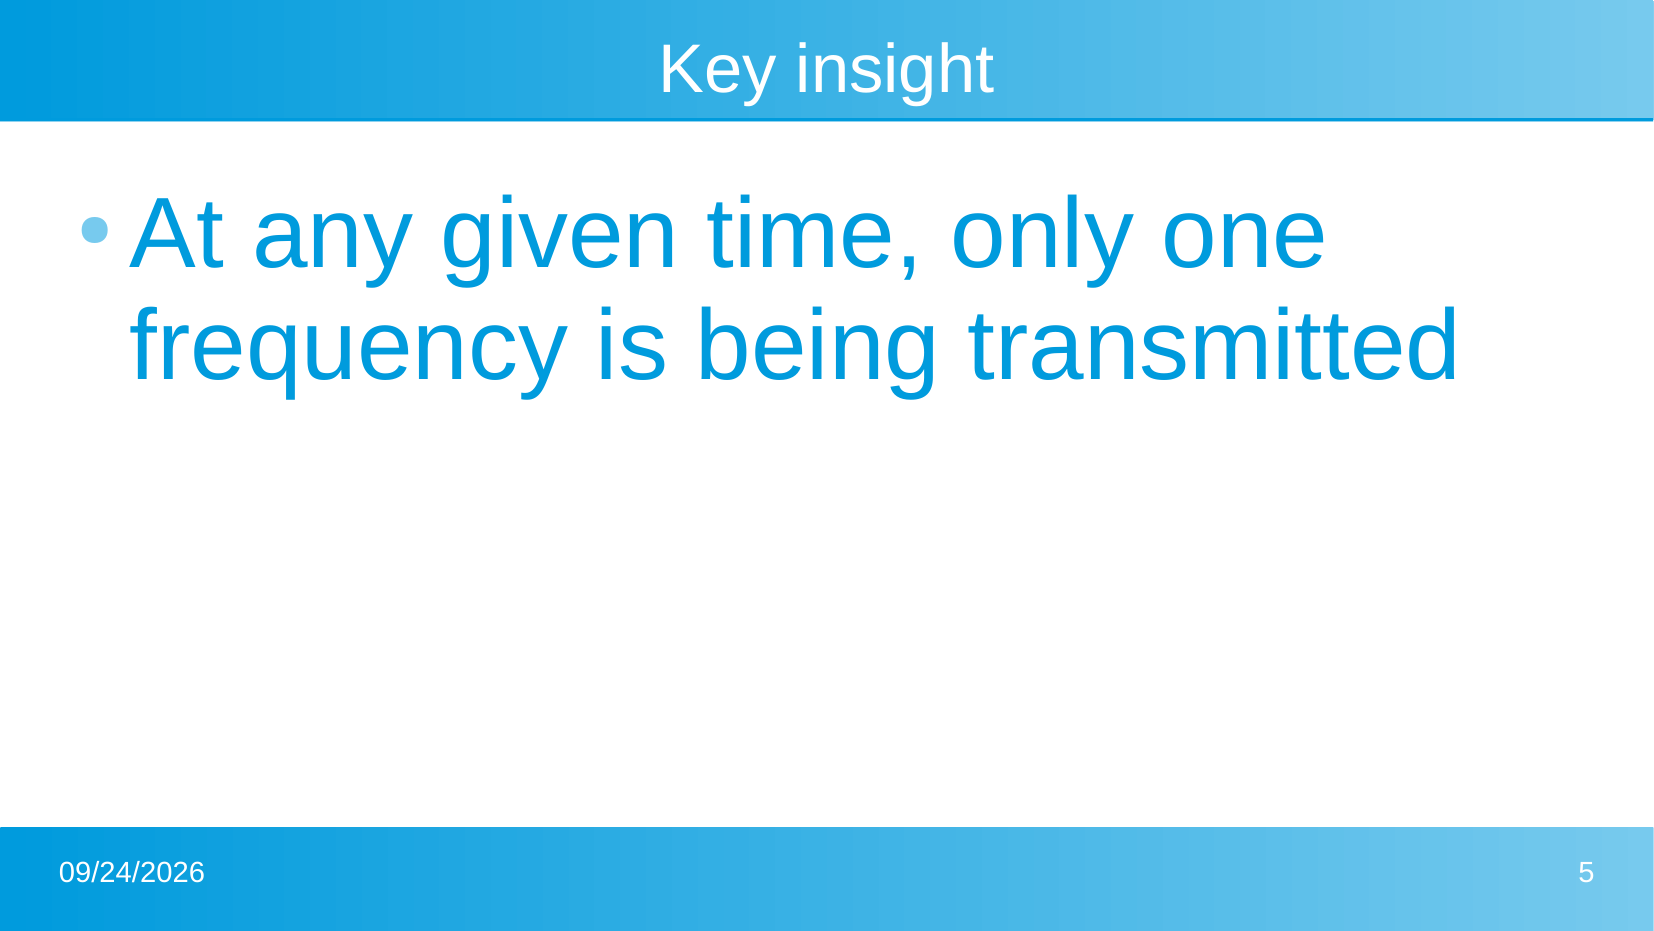

# Key insight
At any given time, only one frequency is being transmitted
5